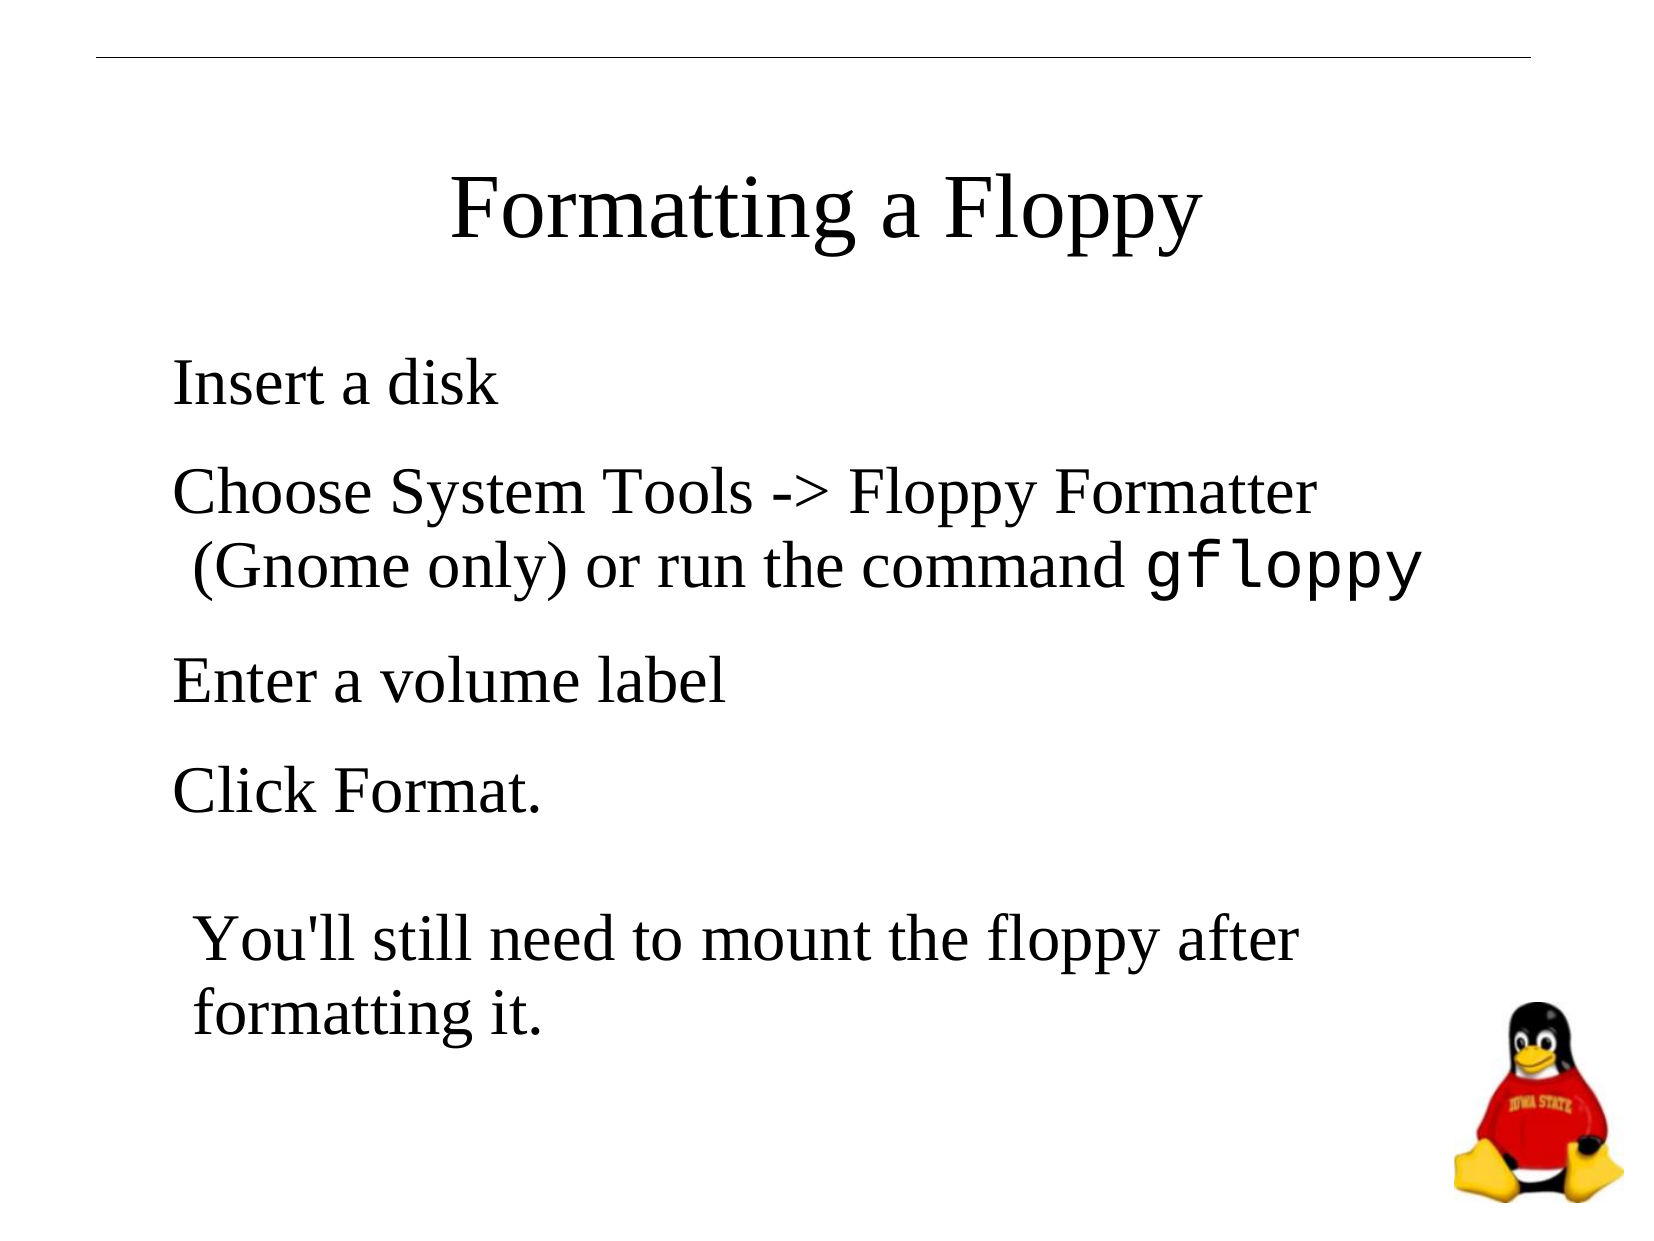

# Formatting a Floppy
 Insert a disk
 Choose System Tools -> Floppy Formatter (Gnome only) or run the command gfloppy
 Enter a volume label
 Click Format.
You'll still need to mount the floppy after formatting it.